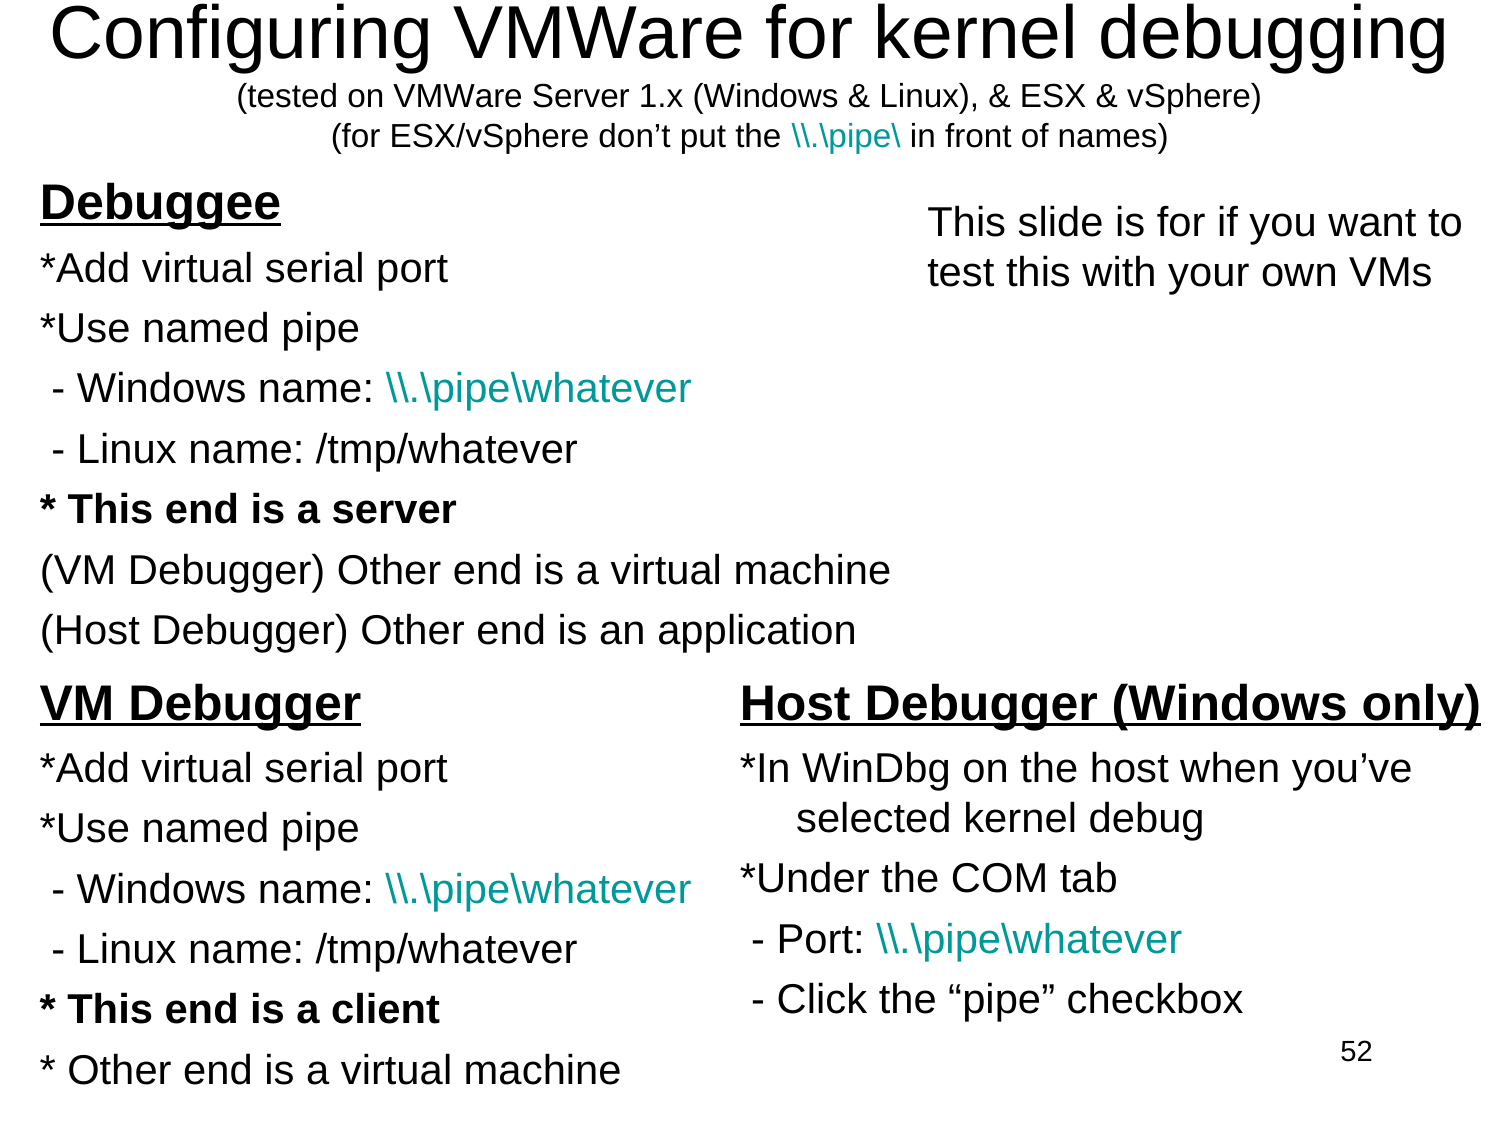

# Configuring VMWare for kernel debugging (tested on VMWare Server 1.x (Windows & Linux), & ESX & vSphere) (for ESX/vSphere don’t put the \\.\pipe\ in front of names)
Debuggee
*Add virtual serial port
*Use named pipe
 - Windows name: \\.\pipe\whatever
 - Linux name: /tmp/whatever
* This end is a server
(VM Debugger) Other end is a virtual machine
(Host Debugger) Other end is an application
This slide is for if you want to test this with your own VMs
VM Debugger
*Add virtual serial port
*Use named pipe
 - Windows name: \\.\pipe\whatever
 - Linux name: /tmp/whatever
* This end is a client
* Other end is a virtual machine
Host Debugger (Windows only)
*In WinDbg on the host when you’ve selected kernel debug
*Under the COM tab
 - Port: \\.\pipe\whatever
 - Click the “pipe” checkbox